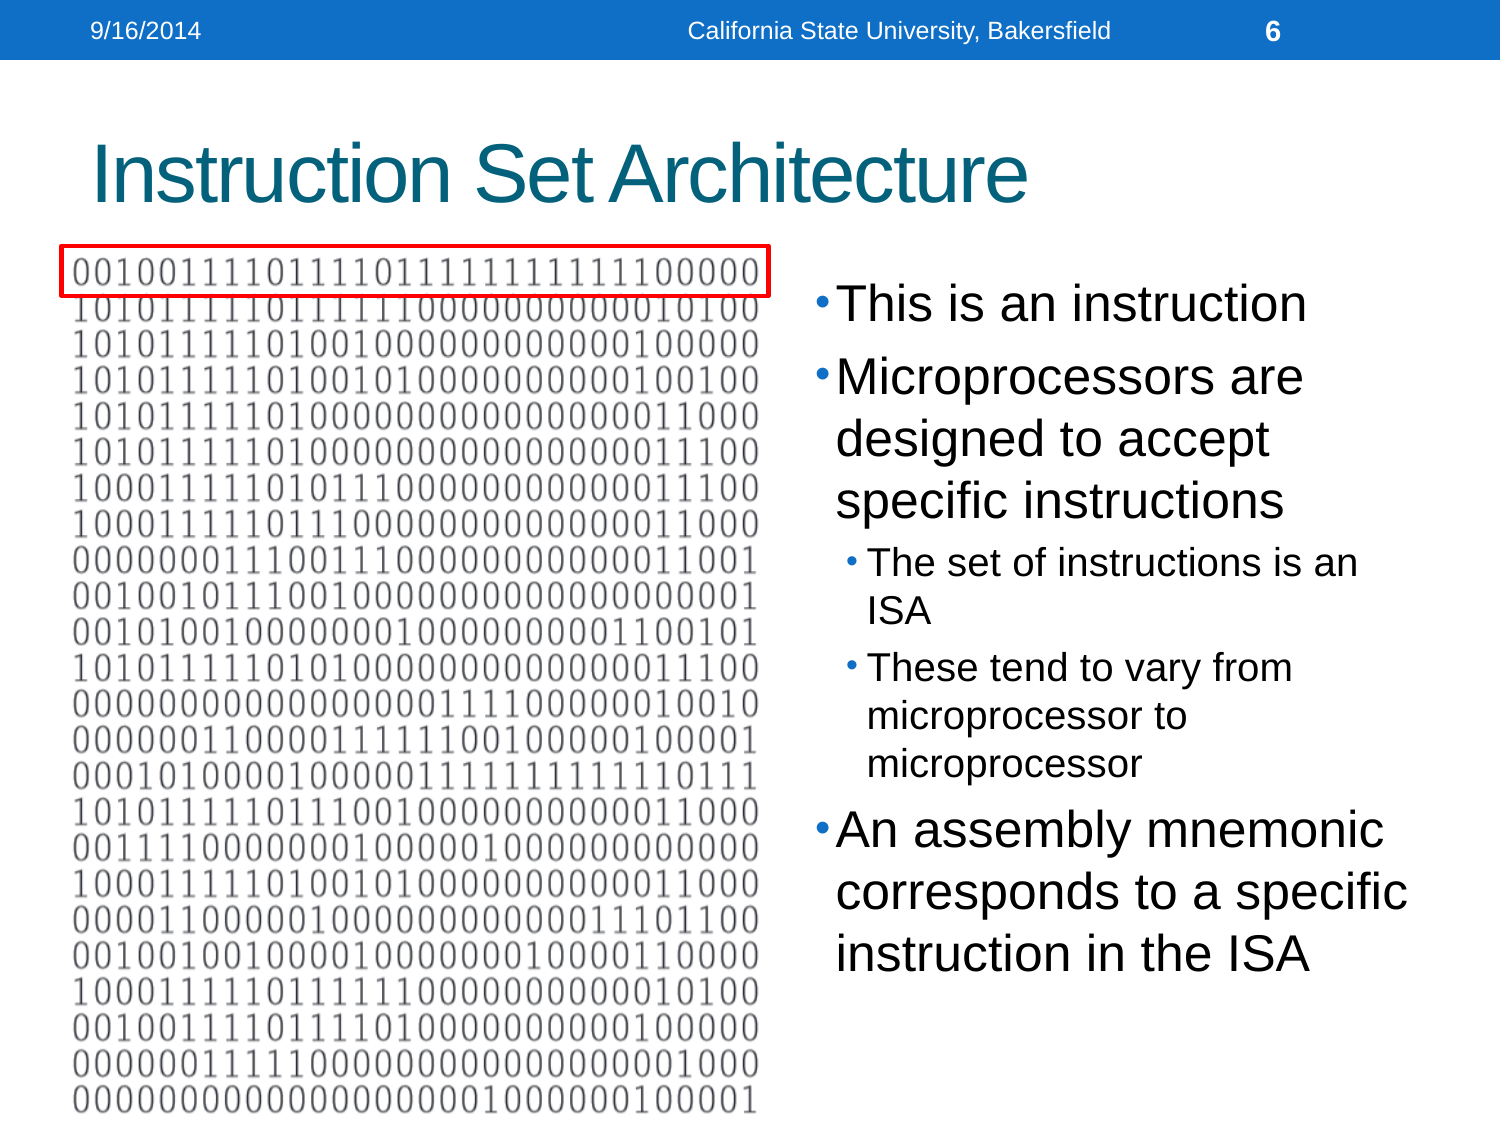

9/16/2014
California State University, Bakersfield
# Instruction Set Architecture
This is an instruction
Microprocessors are designed to accept specific instructions
The set of instructions is an ISA
These tend to vary from microprocessor to microprocessor
An assembly mnemonic corresponds to a specific instruction in the ISA